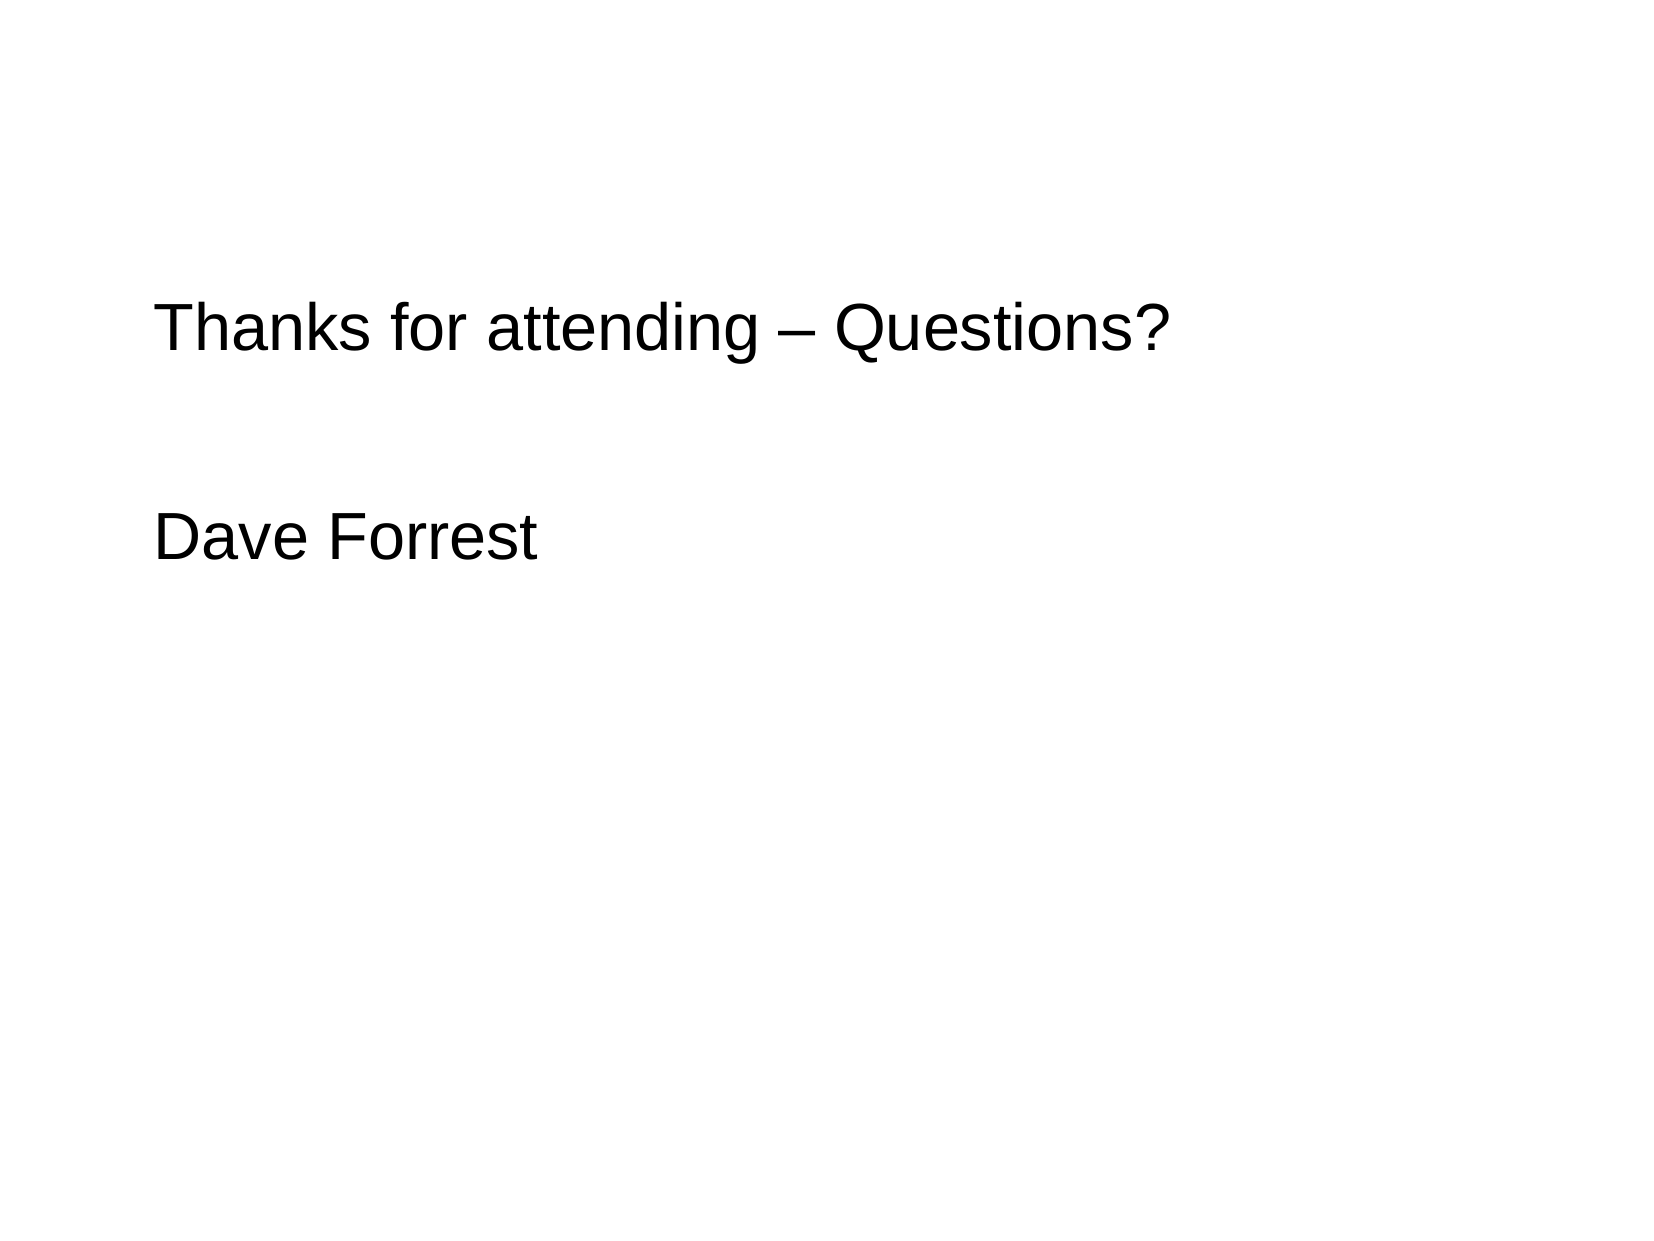

#
Thanks for attending – Questions?
Dave Forrest